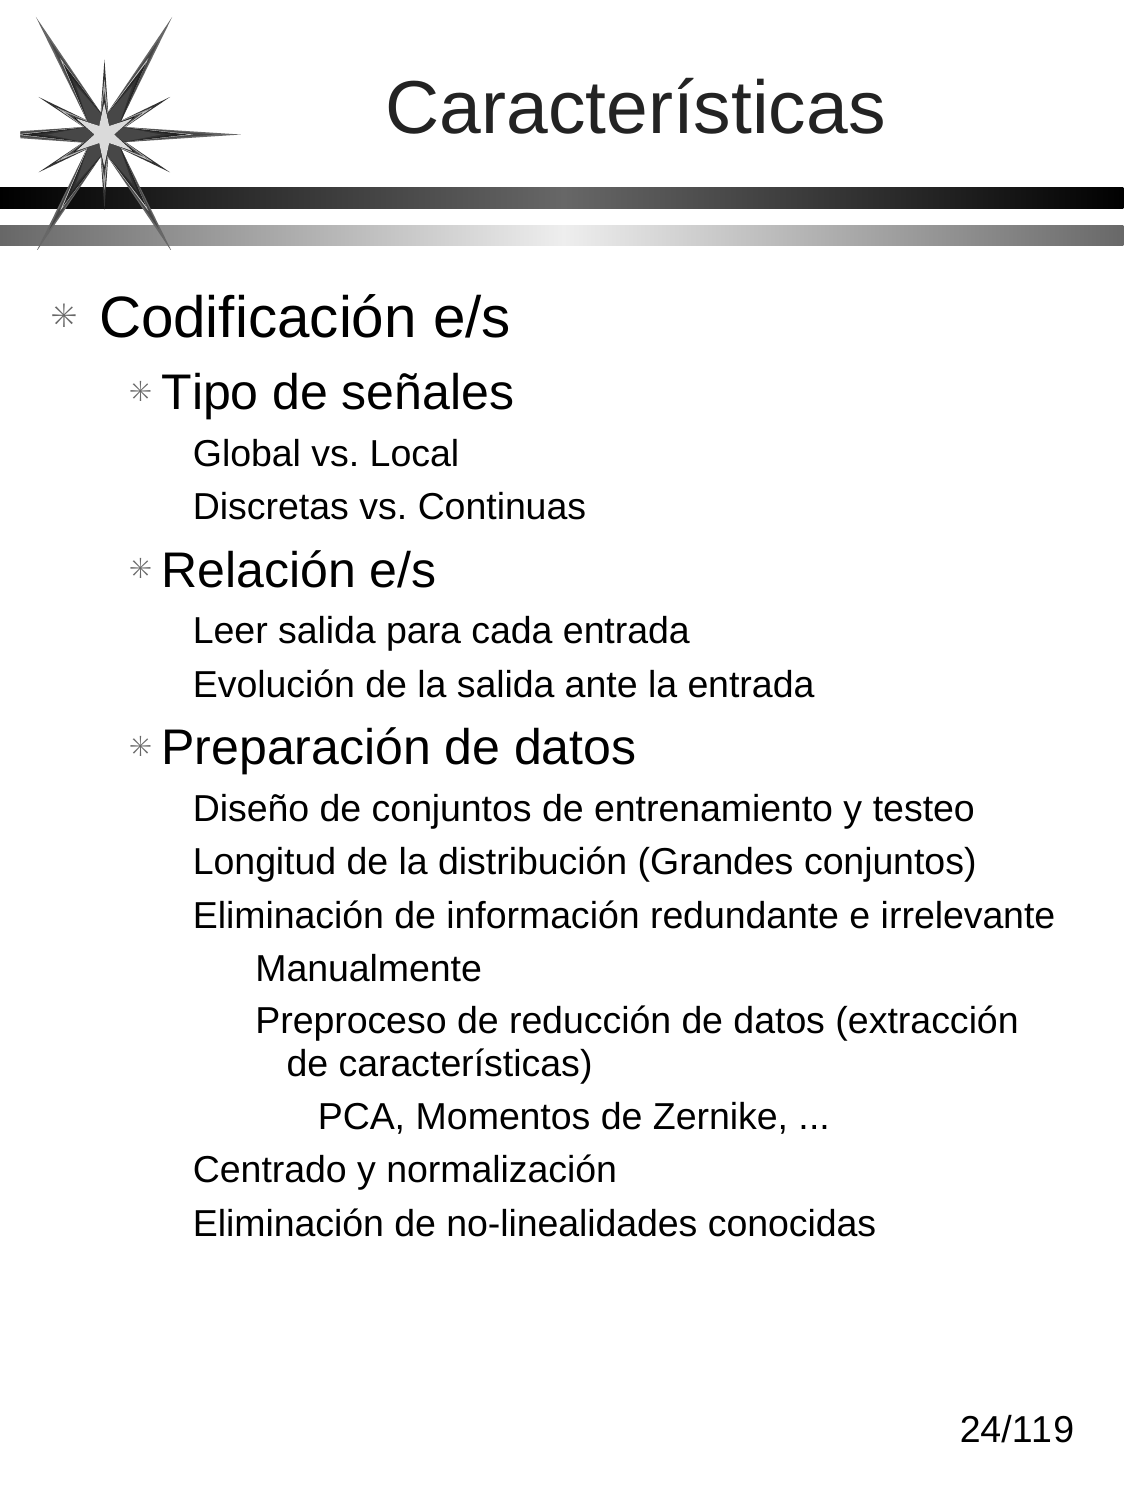

# Características
Codificación e/s
Tipo de señales
Global vs. Local
Discretas vs. Continuas
Relación e/s
Leer salida para cada entrada
Evolución de la salida ante la entrada
Preparación de datos
Diseño de conjuntos de entrenamiento y testeo
Longitud de la distribución (Grandes conjuntos)
Eliminación de información redundante e irrelevante
Manualmente
Preproceso de reducción de datos (extracción de características)
PCA, Momentos de Zernike, ...
Centrado y normalización
Eliminación de no-linealidades conocidas